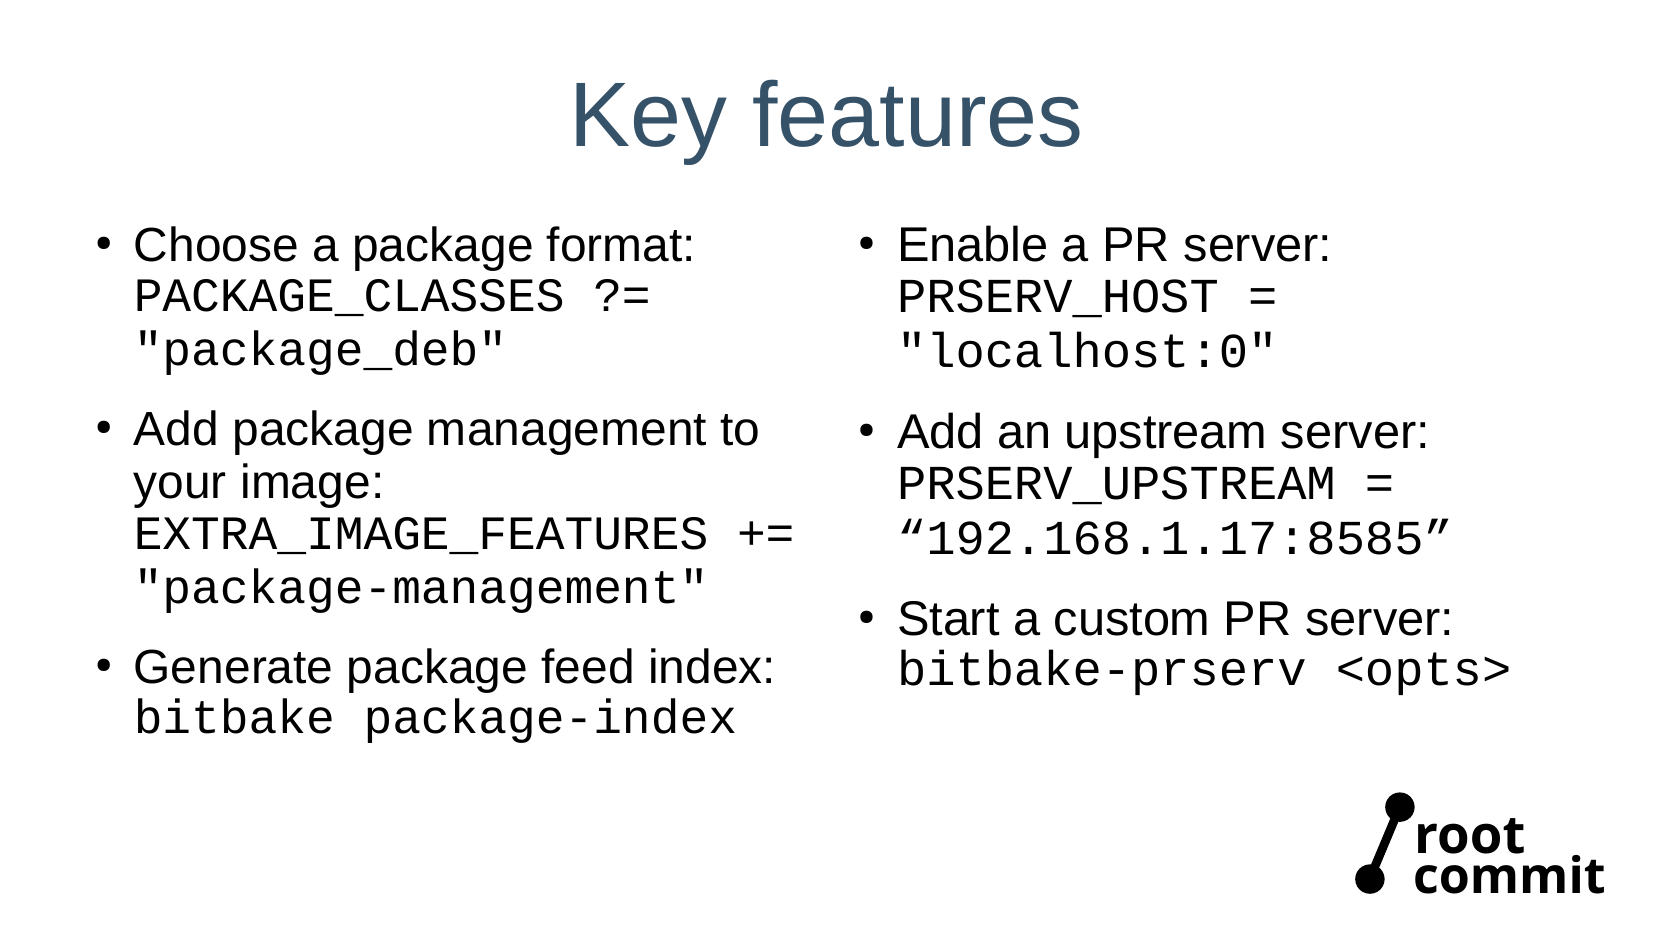

# Key features
Choose a package format:
PACKAGE_CLASSES ?= "package_deb"
Add package management to your image:
EXTRA_IMAGE_FEATURES += "package-management"
Generate package feed index:
bitbake package-index
Enable a PR server:
PRSERV_HOST = "localhost:0"
Add an upstream server:
PRSERV_UPSTREAM = “192.168.1.17:8585”
Start a custom PR server:
bitbake-prserv <opts>